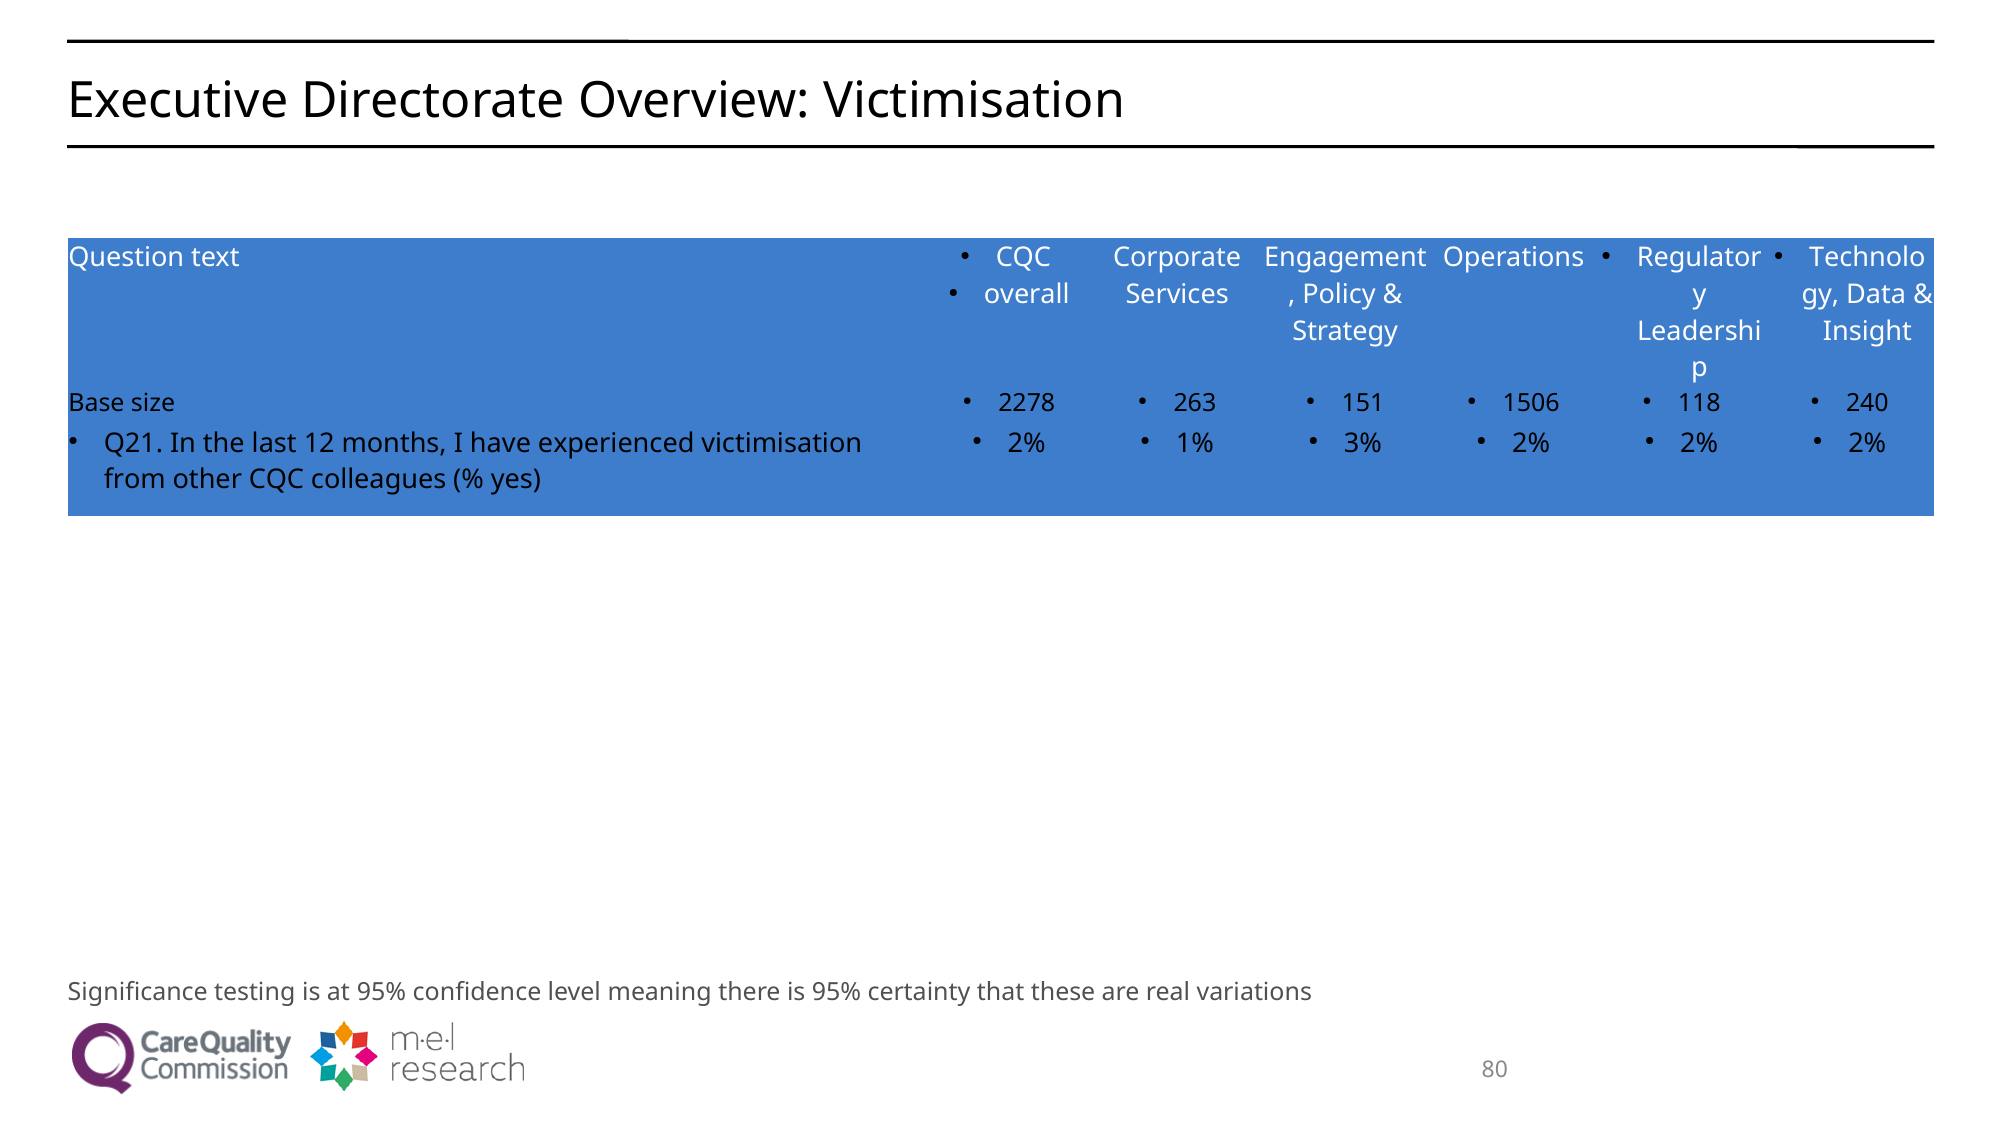

# Executive Directorate Overview: Victimisation
| Question text | CQC overall | Corporate Services | Engagement, Policy & Strategy | Operations | Regulatory Leadership | Technology, Data & Insight |
| --- | --- | --- | --- | --- | --- | --- |
| Base size | 2278 | 263 | 151 | 1506 | 118 | 240 |
| Q21. In the last 12 months, I have experienced victimisation from other CQC colleagues (% yes) | 2% | 1% | 3% | 2% | 2% | 2% |
Significance testing is at 95% confidence level meaning there is 95% certainty that these are real variations